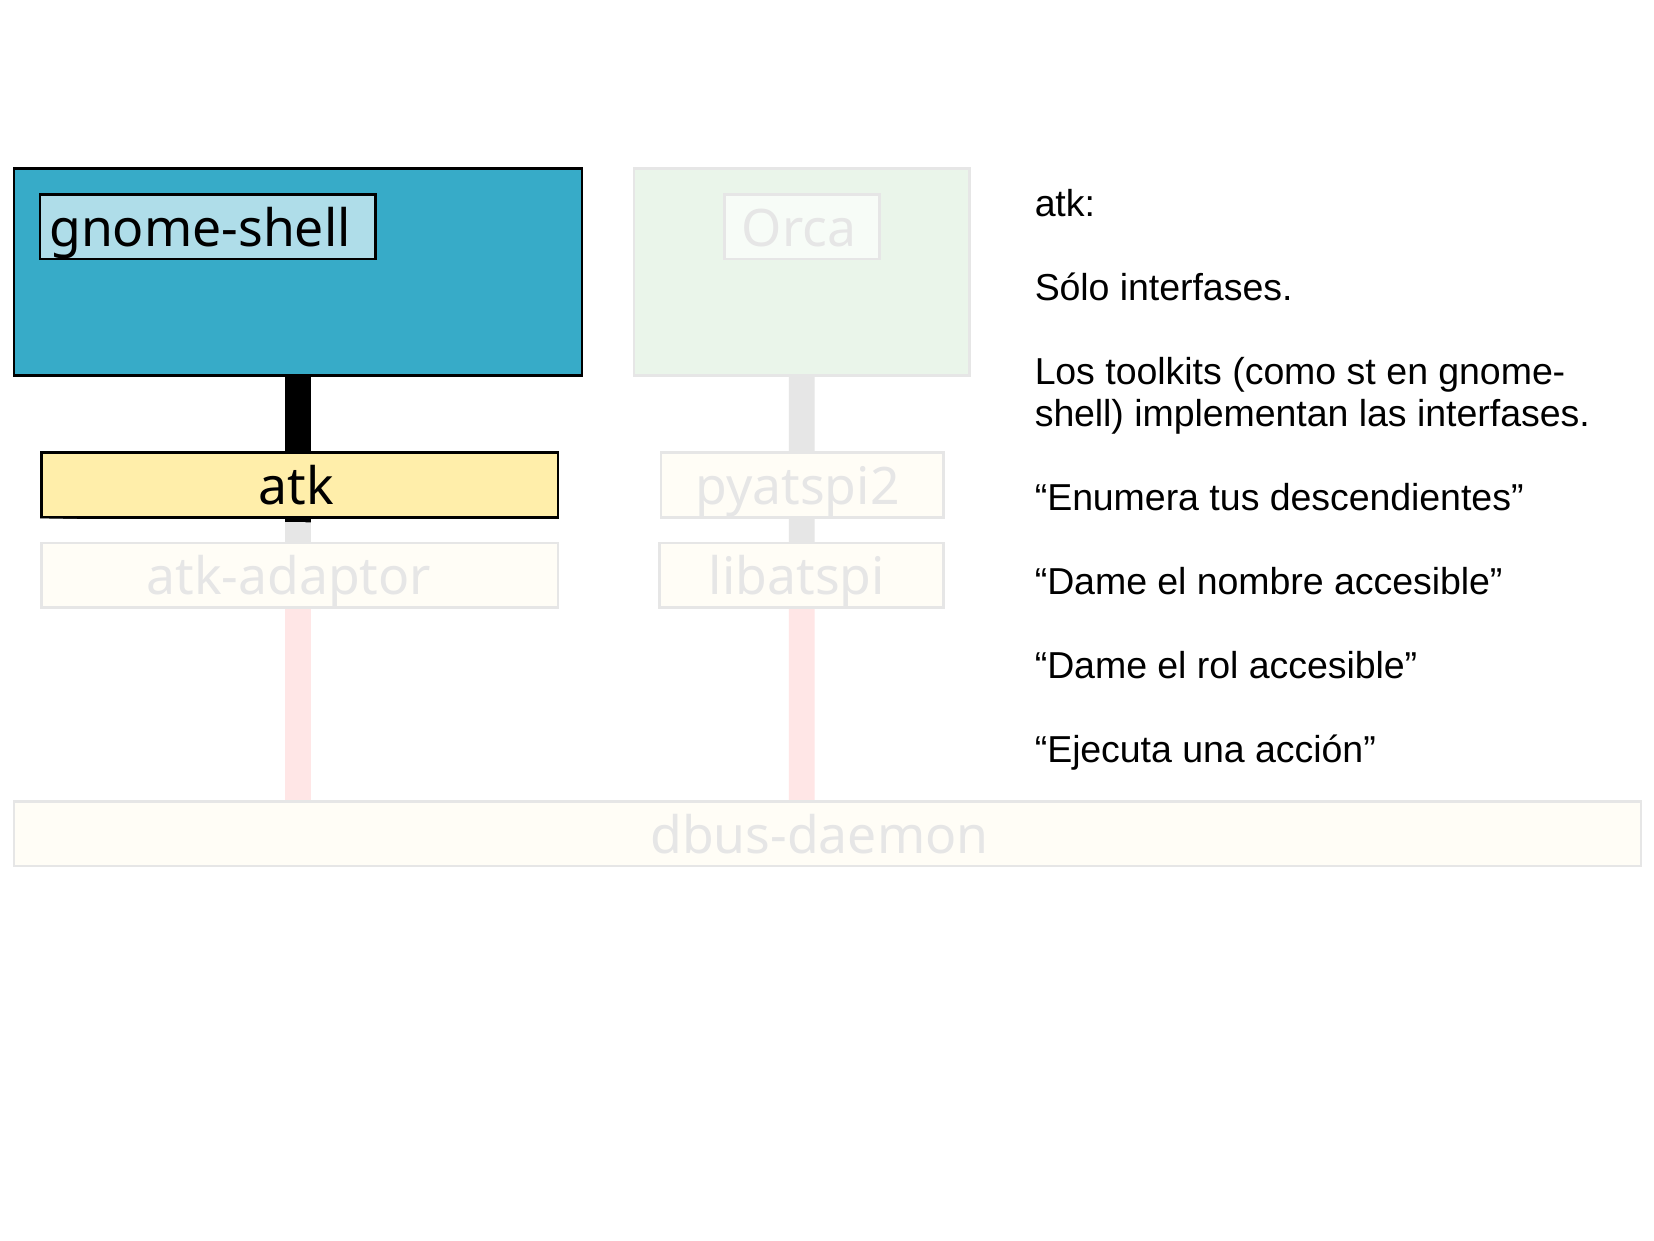

atk:
Sólo interfases.
Los toolkits (como st en gnome-shell) implementan las interfases.
“Enumera tus descendientes”
“Dame el nombre accesible”
“Dame el rol accesible”
“Ejecuta una acción”